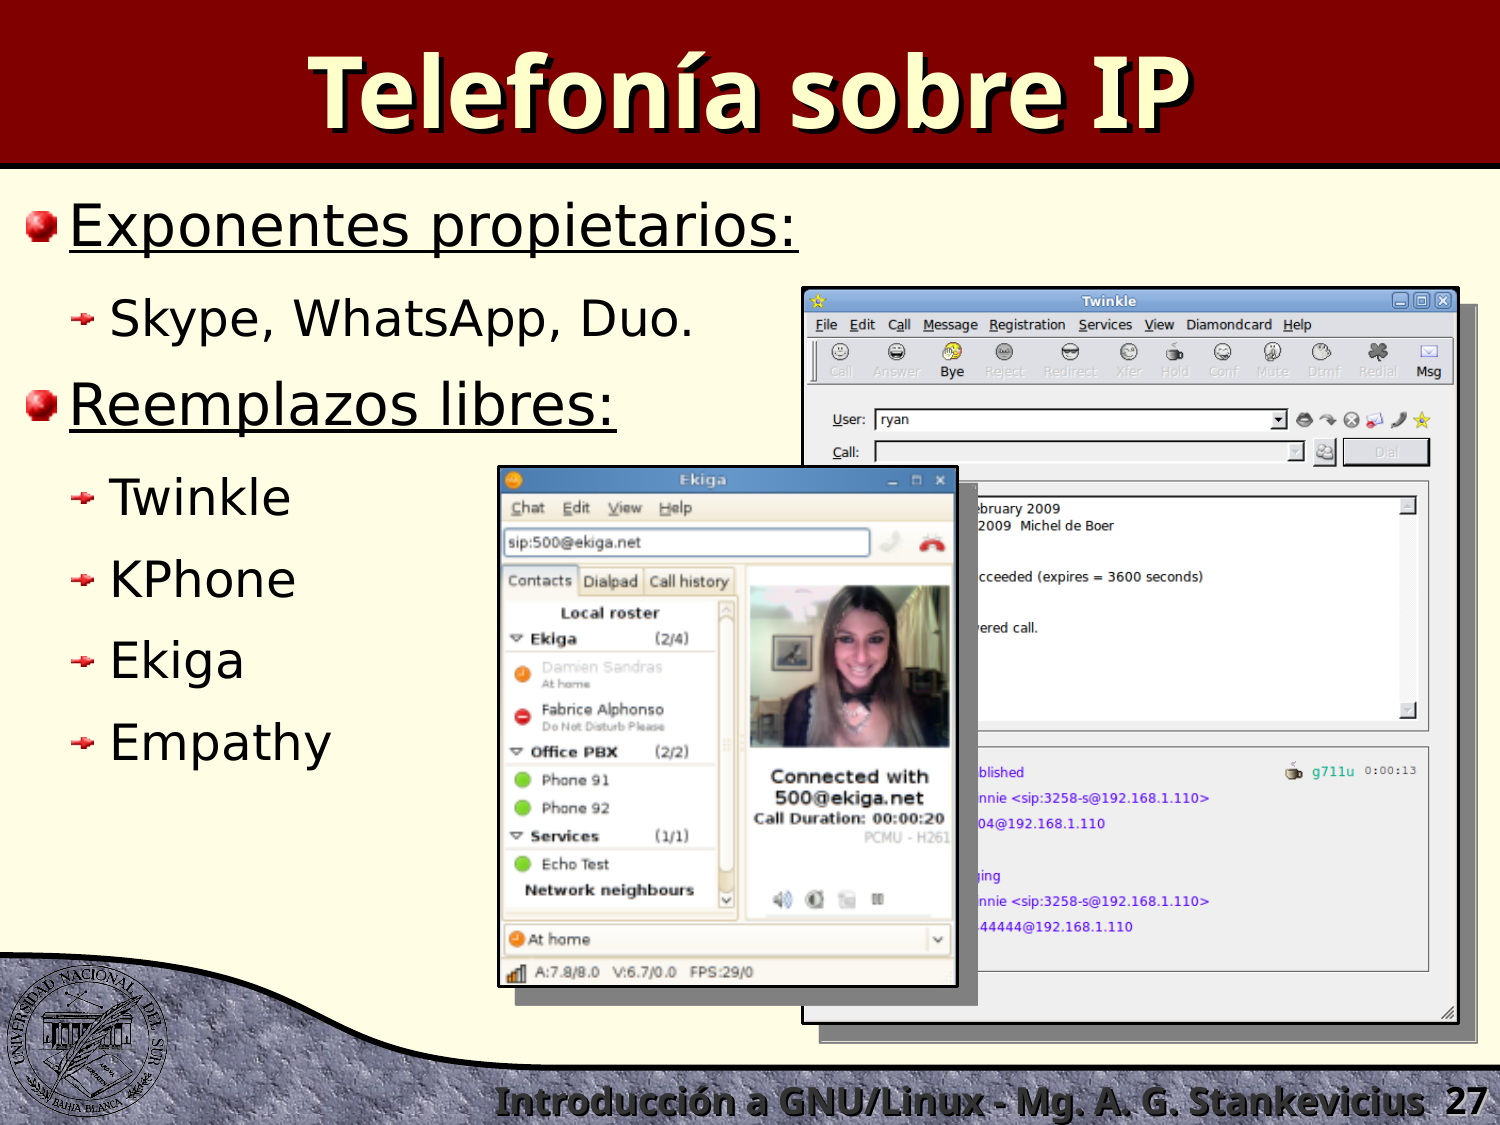

# Telefonía sobre IP
Exponentes propietarios:
Skype, WhatsApp, Duo.
Reemplazos libres:
Twinkle
KPhone
Ekiga
Empathy
27